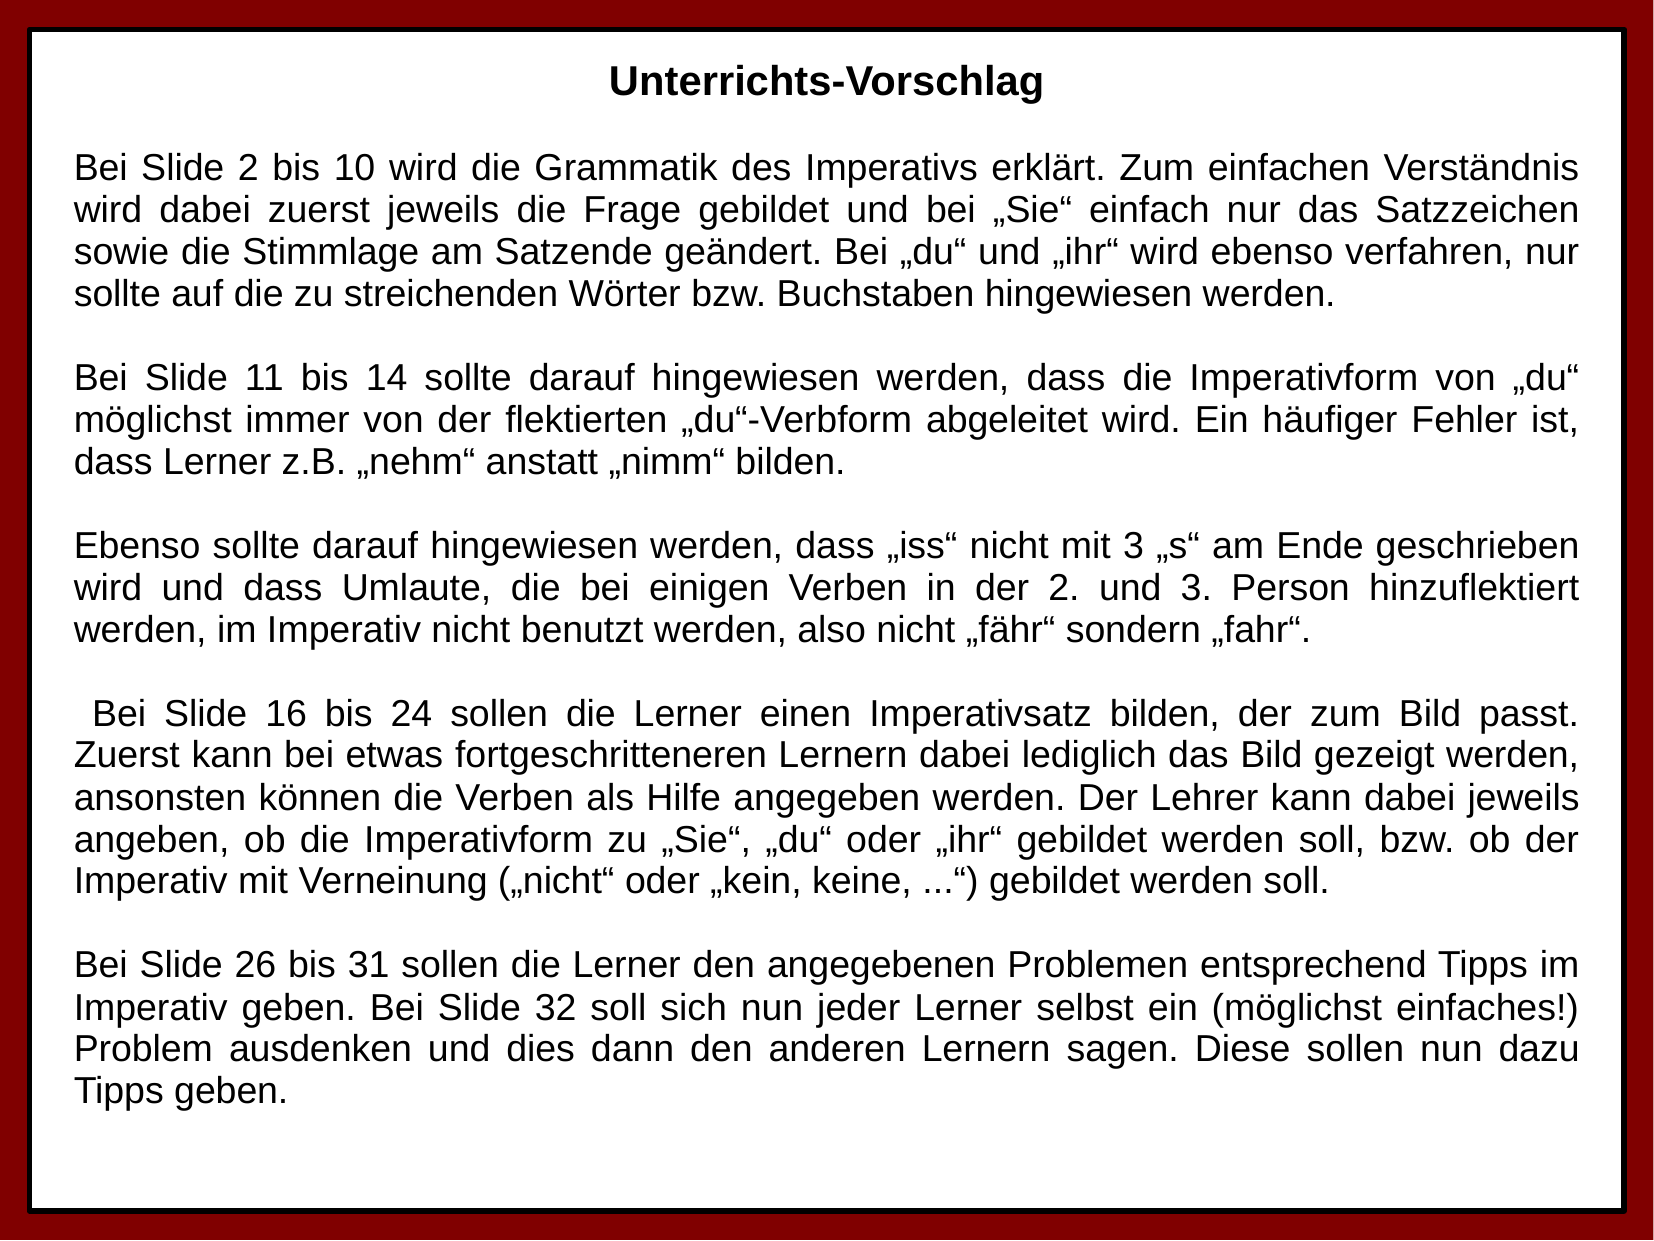

Unterrichts-Vorschlag
Bei Slide 2 bis 10 wird die Grammatik des Imperativs erklärt. Zum einfachen Verständnis wird dabei zuerst jeweils die Frage gebildet und bei „Sie“ einfach nur das Satzzeichen sowie die Stimmlage am Satzende geändert. Bei „du“ und „ihr“ wird ebenso verfahren, nur sollte auf die zu streichenden Wörter bzw. Buchstaben hingewiesen werden.
Bei Slide 11 bis 14 sollte darauf hingewiesen werden, dass die Imperativform von „du“ möglichst immer von der flektierten „du“-Verbform abgeleitet wird. Ein häufiger Fehler ist, dass Lerner z.B. „nehm“ anstatt „nimm“ bilden.
Ebenso sollte darauf hingewiesen werden, dass „iss“ nicht mit 3 „s“ am Ende geschrieben wird und dass Umlaute, die bei einigen Verben in der 2. und 3. Person hinzuflektiert werden, im Imperativ nicht benutzt werden, also nicht „fähr“ sondern „fahr“.
 Bei Slide 16 bis 24 sollen die Lerner einen Imperativsatz bilden, der zum Bild passt. Zuerst kann bei etwas fortgeschritteneren Lernern dabei lediglich das Bild gezeigt werden, ansonsten können die Verben als Hilfe angegeben werden. Der Lehrer kann dabei jeweils angeben, ob die Imperativform zu „Sie“, „du“ oder „ihr“ gebildet werden soll, bzw. ob der Imperativ mit Verneinung („nicht“ oder „kein, keine, ...“) gebildet werden soll.
Bei Slide 26 bis 31 sollen die Lerner den angegebenen Problemen entsprechend Tipps im Imperativ geben. Bei Slide 32 soll sich nun jeder Lerner selbst ein (möglichst einfaches!) Problem ausdenken und dies dann den anderen Lernern sagen. Diese sollen nun dazu Tipps geben.